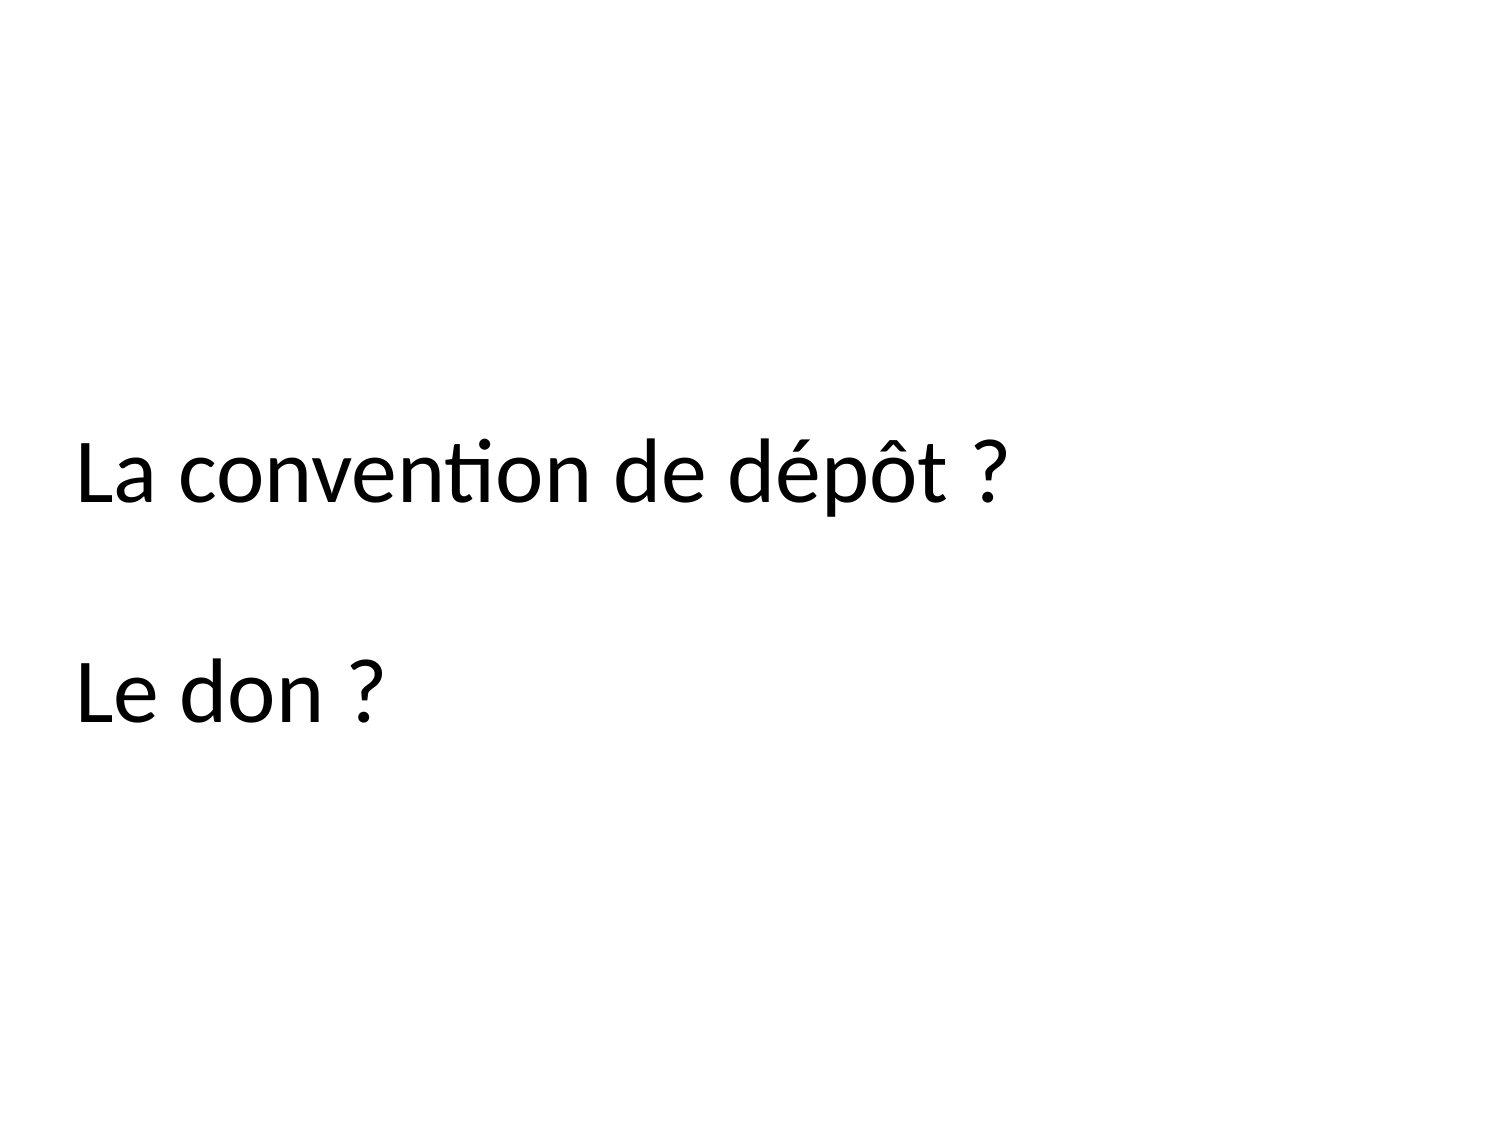

# La convention de dépôt ? Le don ?